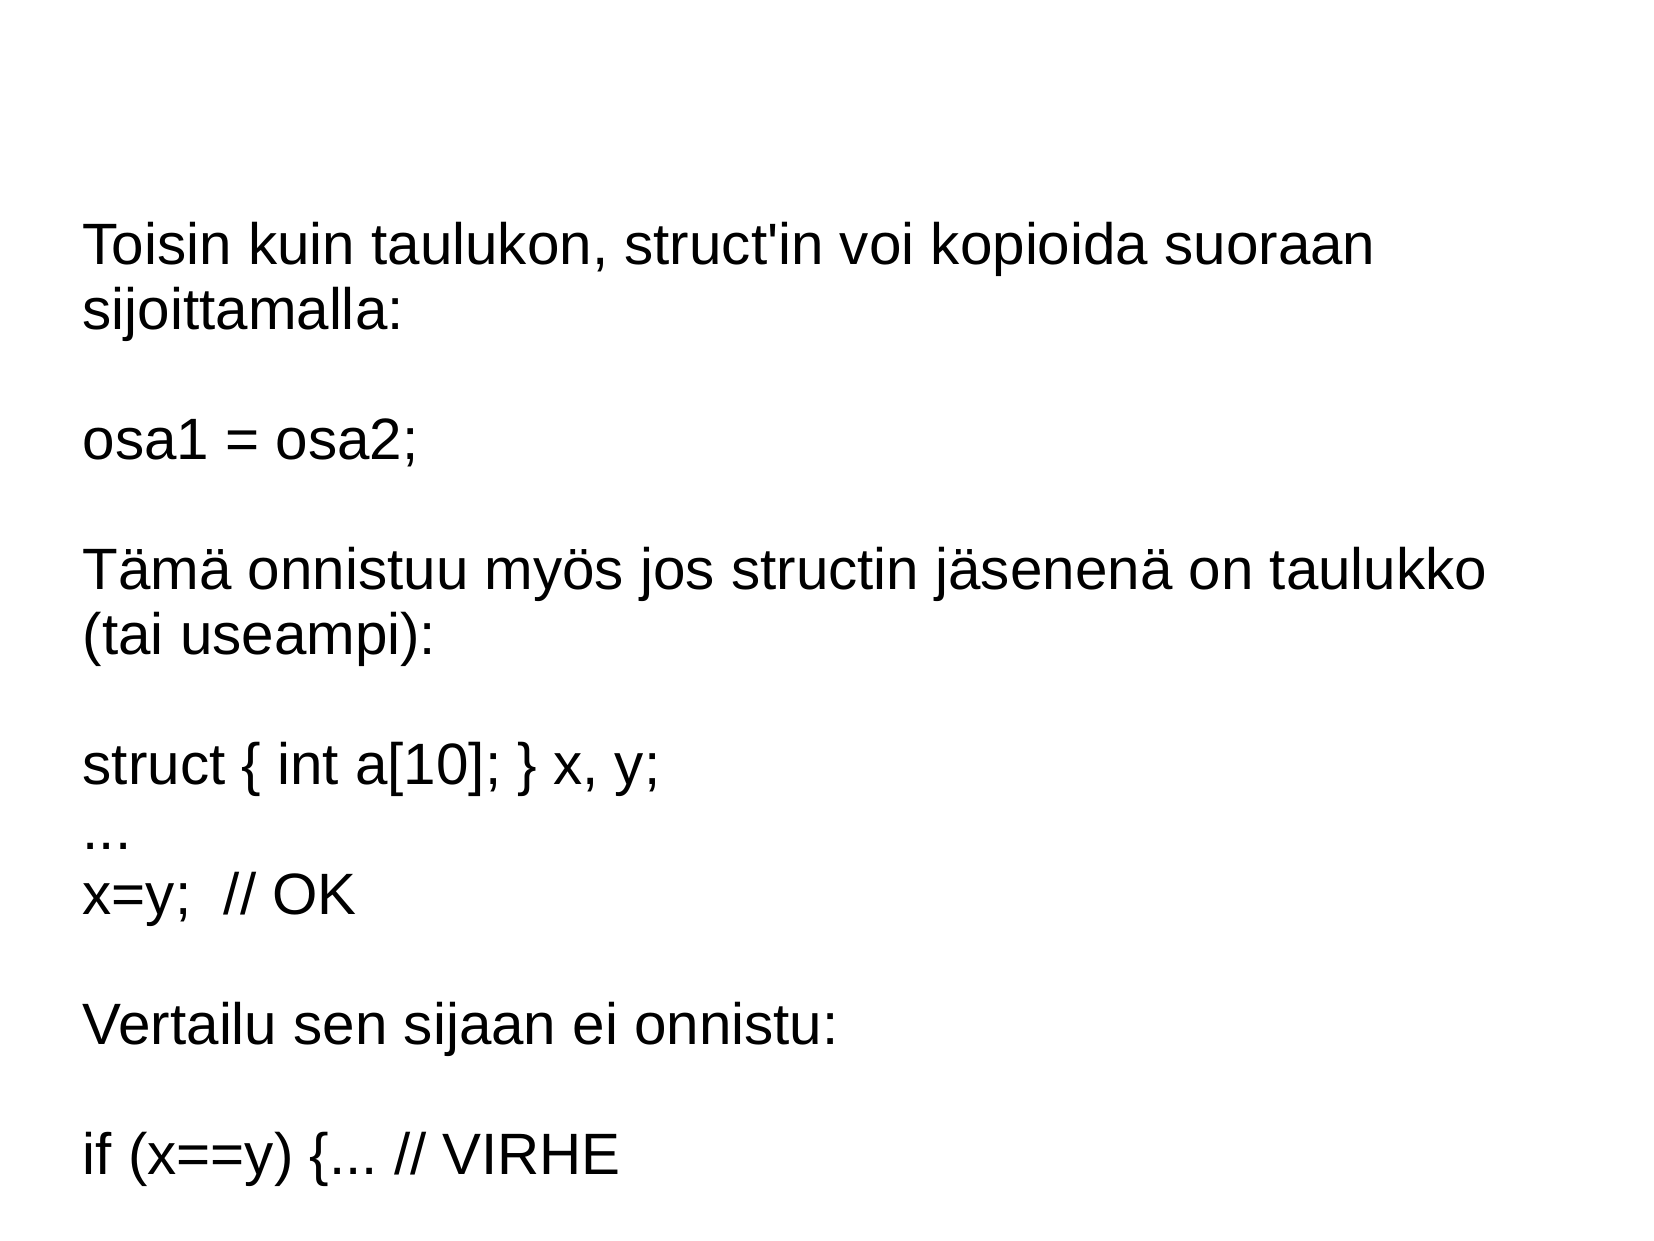

Toisin kuin taulukon, struct'in voi kopioida suoraan sijoittamalla:
osa1 = osa2;
Tämä onnistuu myös jos structin jäsenenä on taulukko (tai useampi):
struct { int a[10]; } x, y;
...
x=y; // OK
Vertailu sen sijaan ei onnistu:
if (x==y) {... // VIRHE